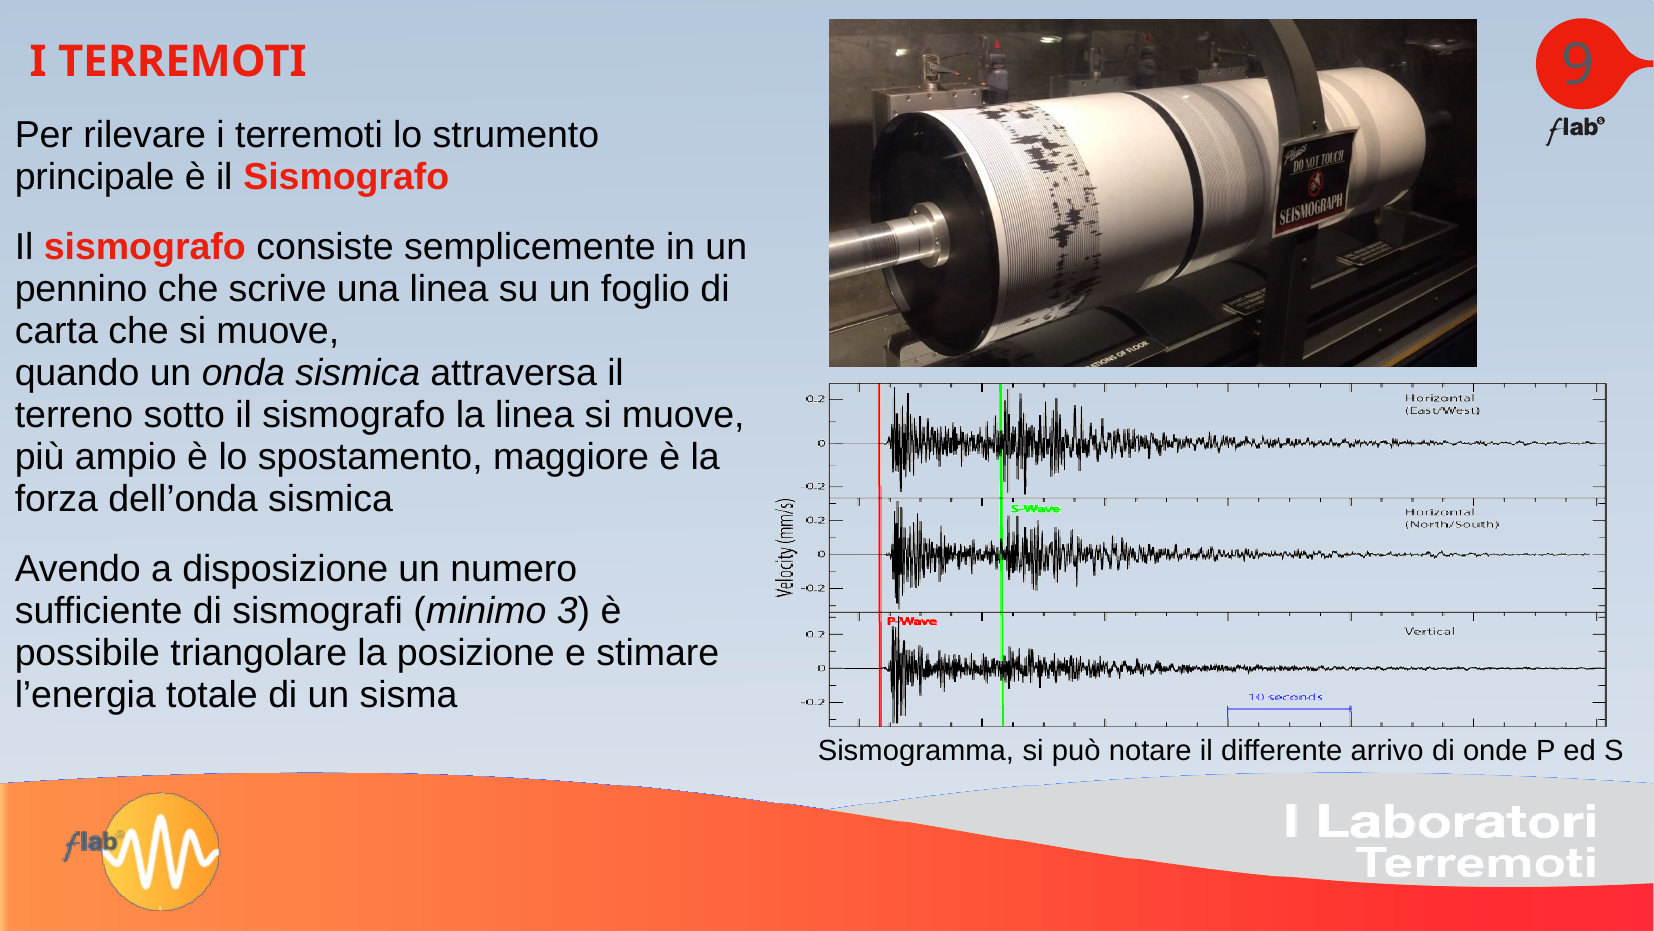

9
I TERREMOTI
Per rilevare i terremoti lo strumento principale è il Sismografo
Il sismografo consiste semplicemente in un pennino che scrive una linea su un foglio di carta che si muove,
quando un onda sismica attraversa il terreno sotto il sismografo la linea si muove,
più ampio è lo spostamento, maggiore è la forza dell’onda sismica
Avendo a disposizione un numero sufficiente di sismografi (minimo 3) è possibile triangolare la posizione e stimare l’energia totale di un sisma
Sismogramma, si può notare il differente arrivo di onde P ed S